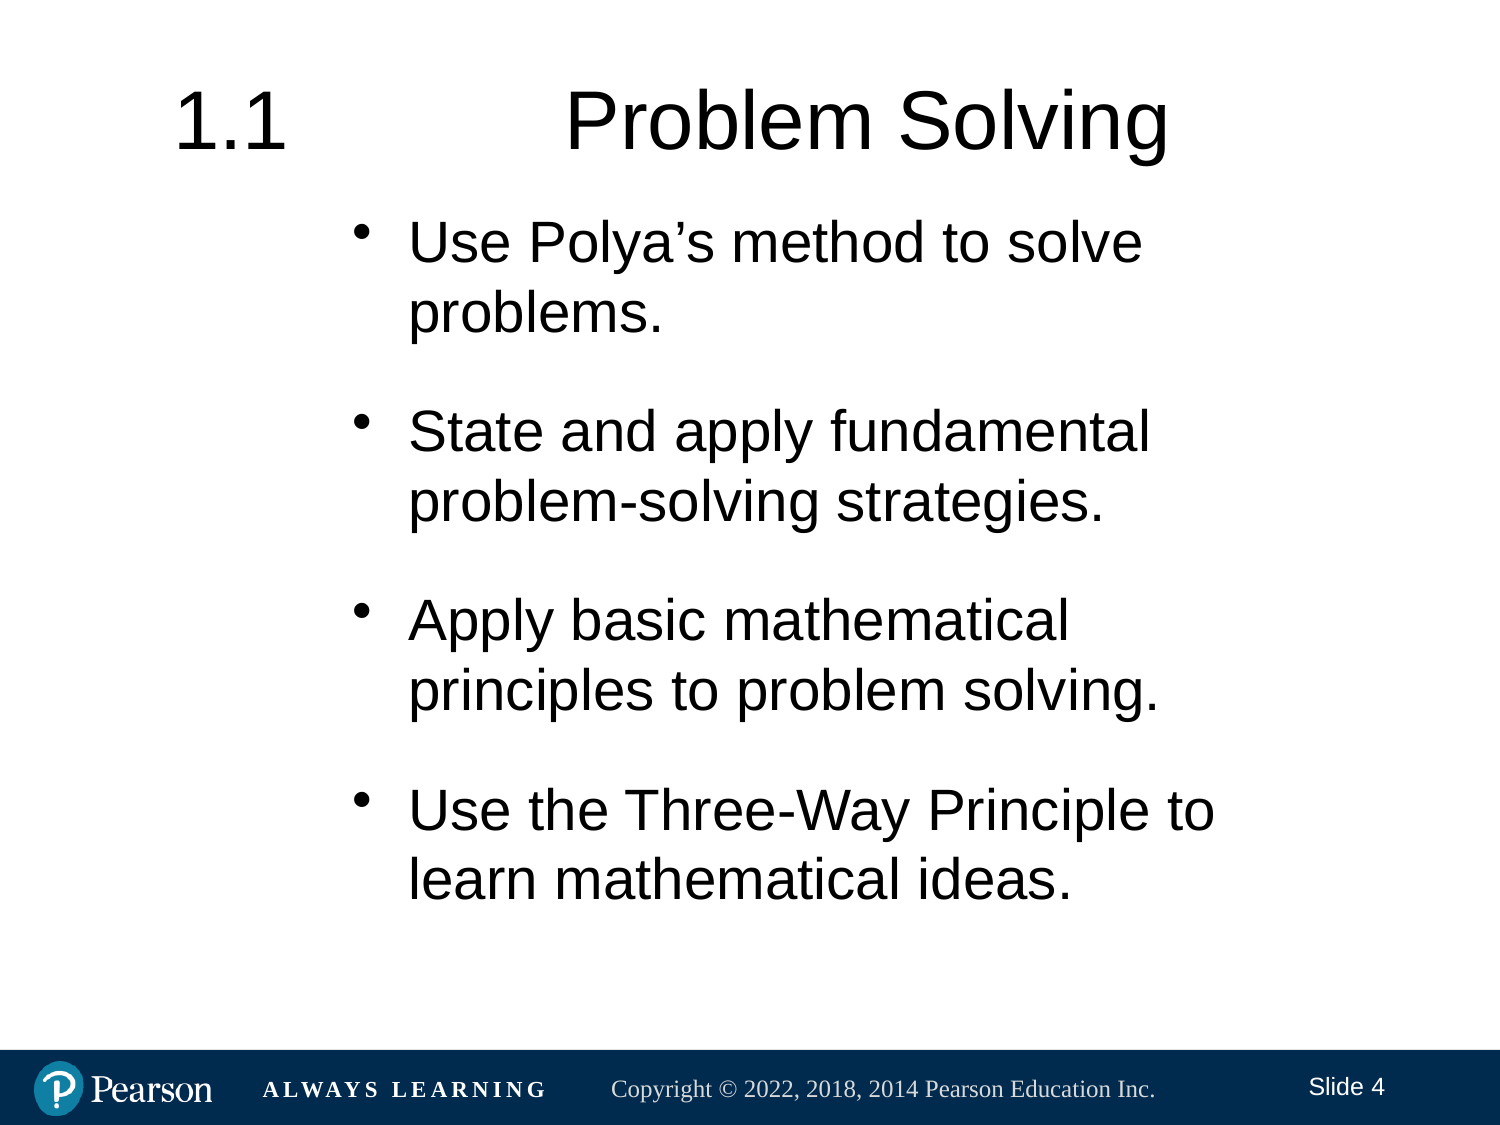

# Problem Solving
1.1
Use Polya’s method to solve problems.
State and apply fundamental problem-solving strategies.
Apply basic mathematical principles to problem solving.
Use the Three-Way Principle to learn mathematical ideas.